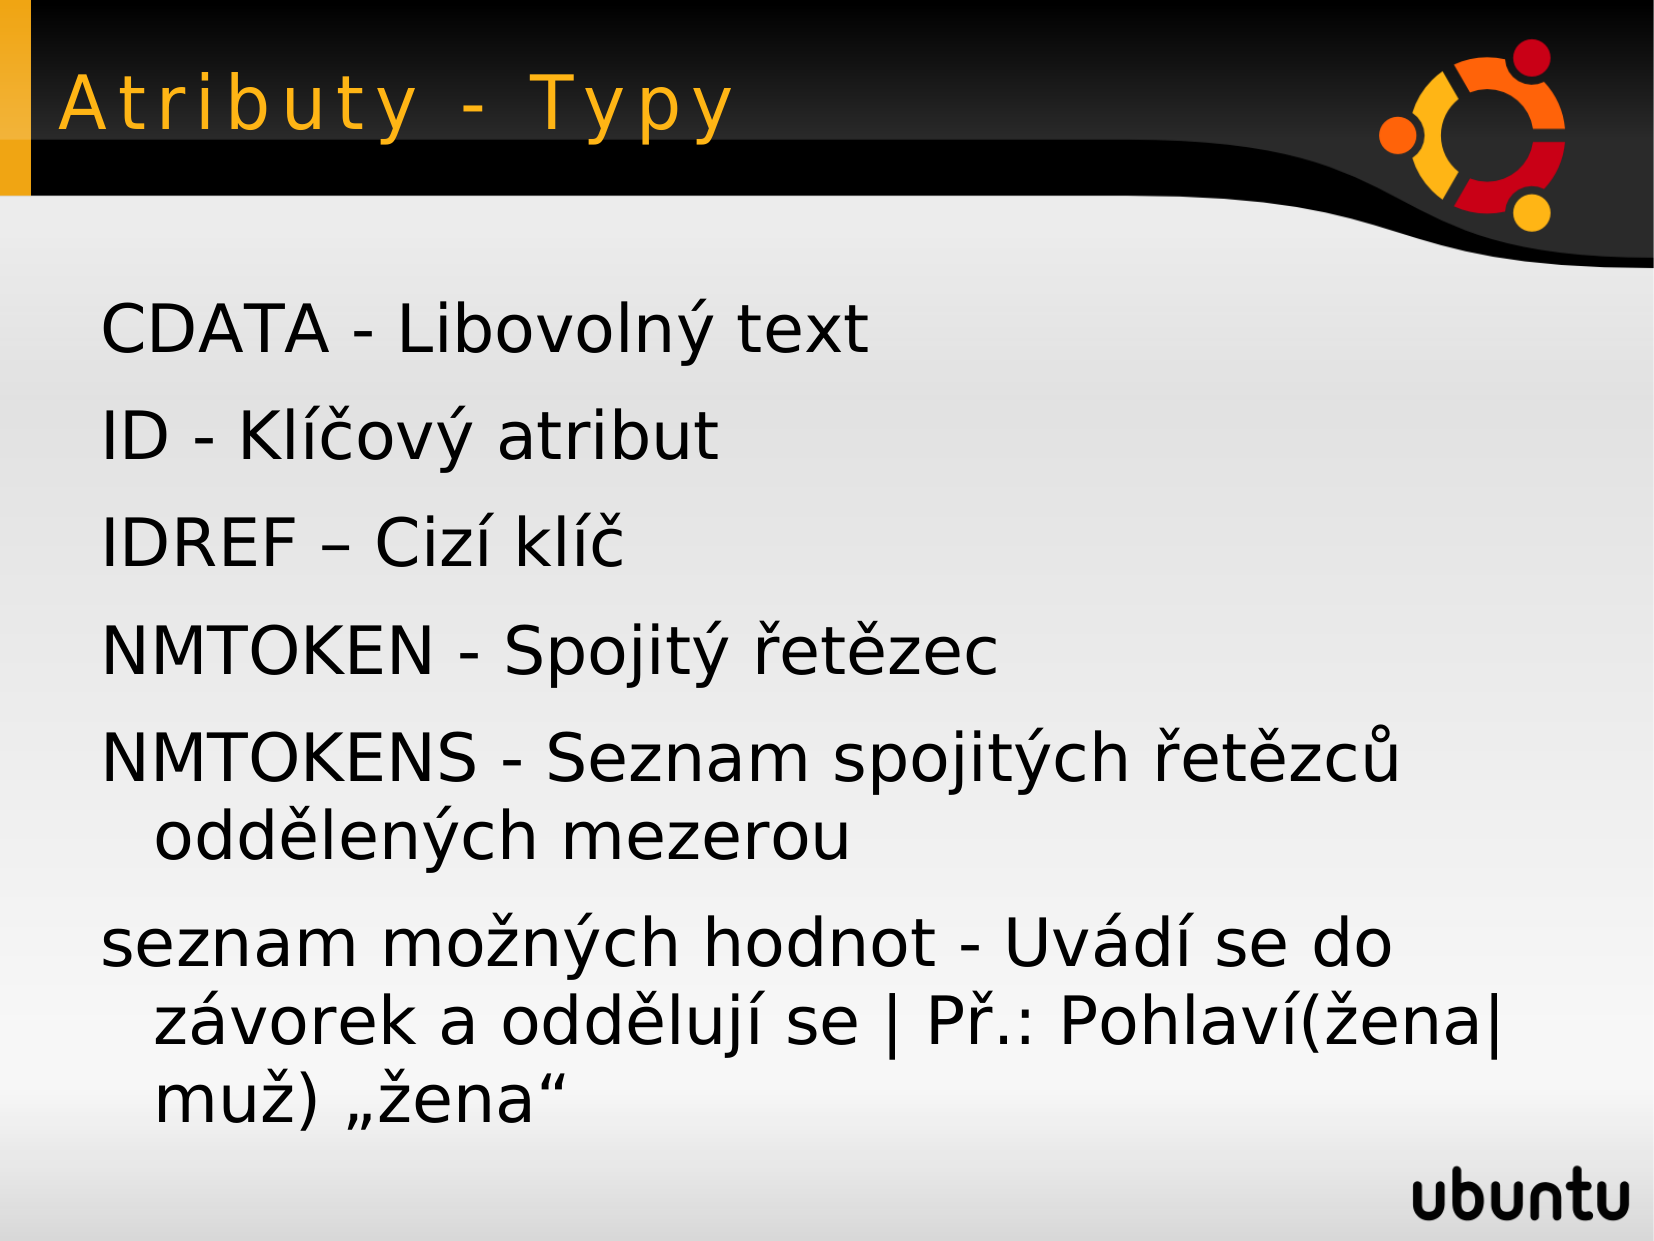

# Atributy - Typy
CDATA - Libovolný text
ID - Klíčový atribut
IDREF – Cizí klíč
NMTOKEN - Spojitý řetězec
NMTOKENS - Seznam spojitých řetězců oddělených mezerou
seznam možných hodnot - Uvádí se do závorek a oddělují se | Př.: Pohlaví(žena|muž) „žena“